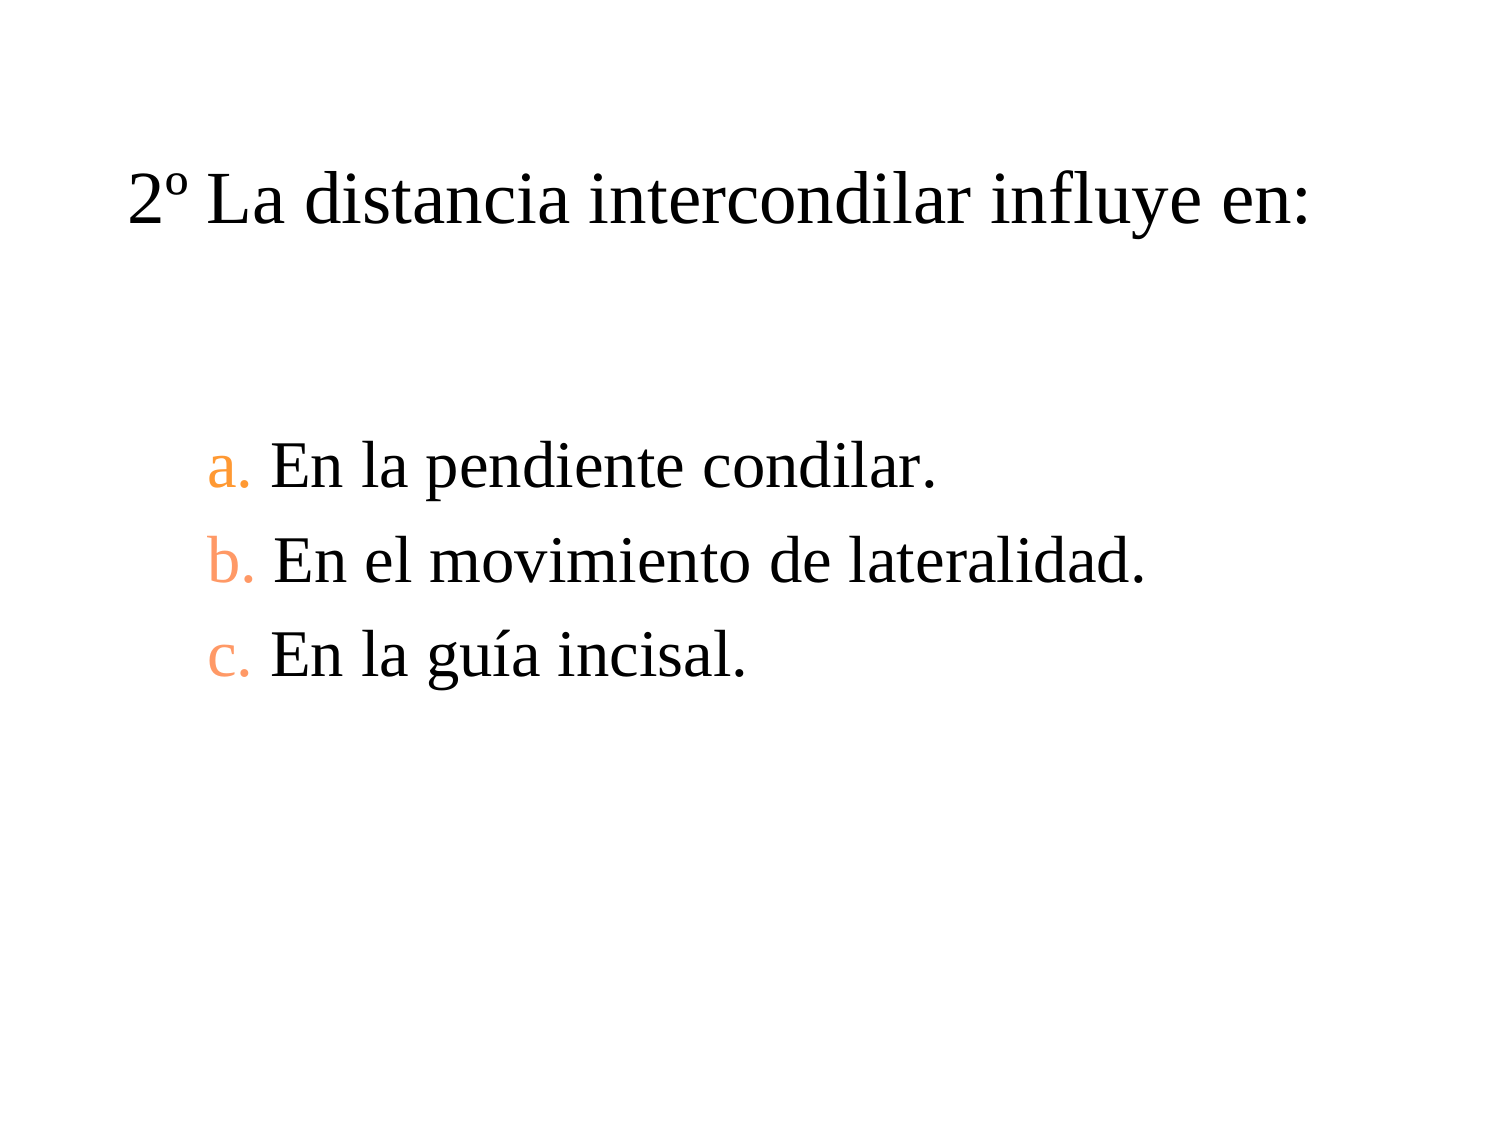

# 2º La distancia intercondilar influye en:
a. En la pendiente condilar.
b. En el movimiento de lateralidad.
c. En la guía incisal.